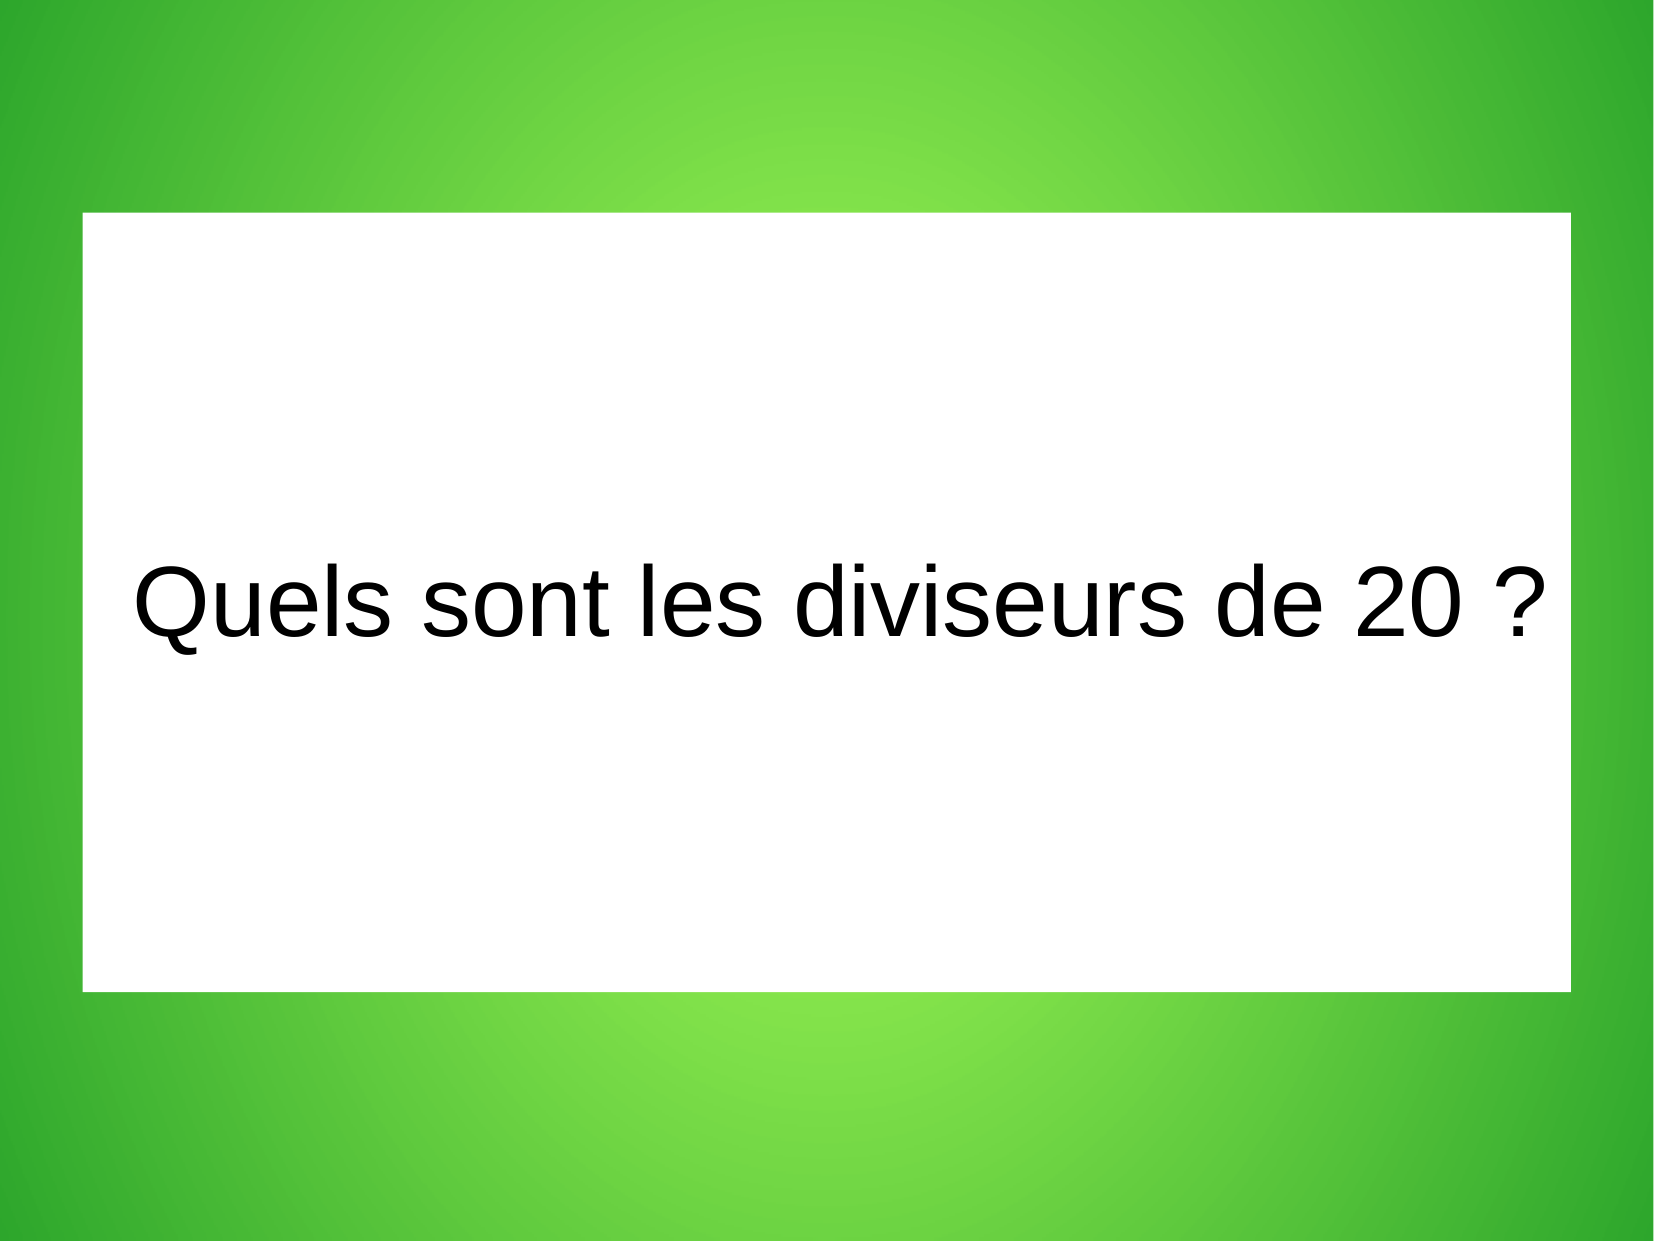

# Quels sont les diviseurs de 20 ?